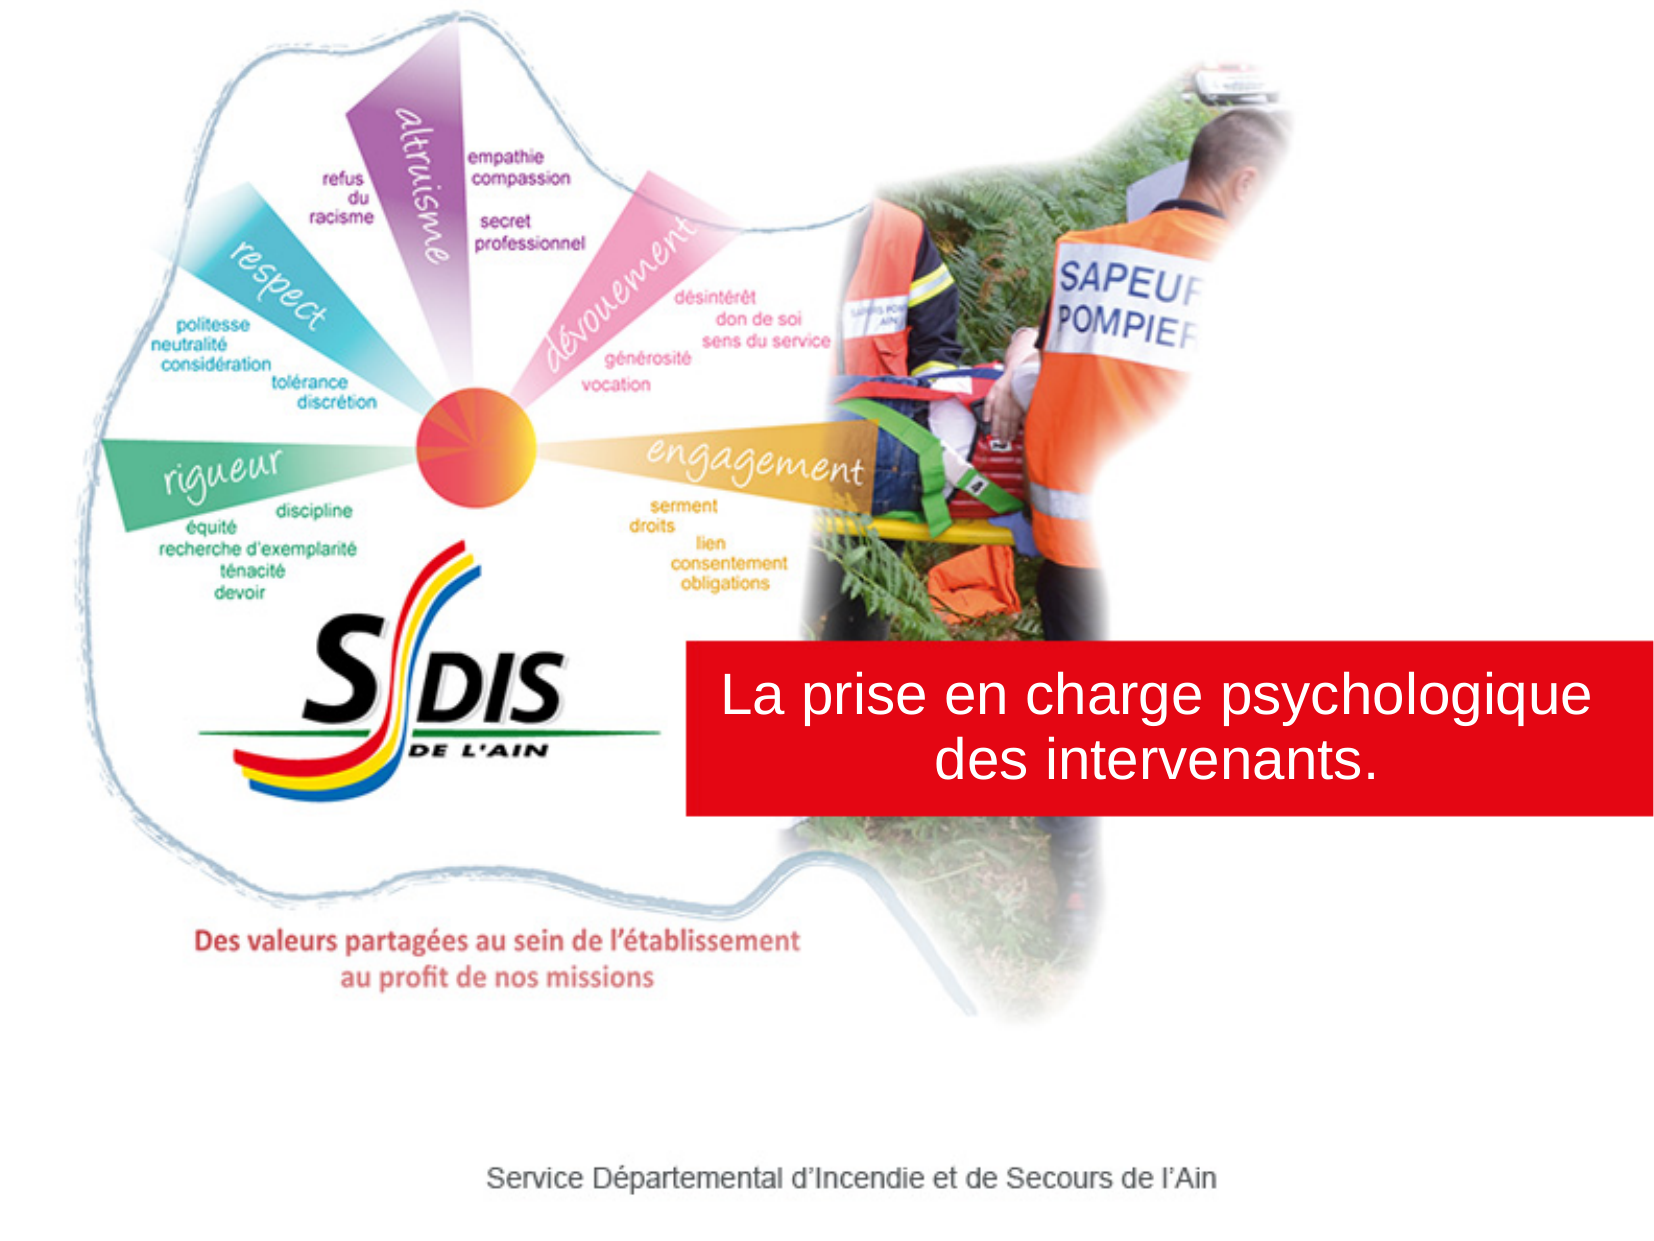

# La prise en charge psychologique des intervenants.